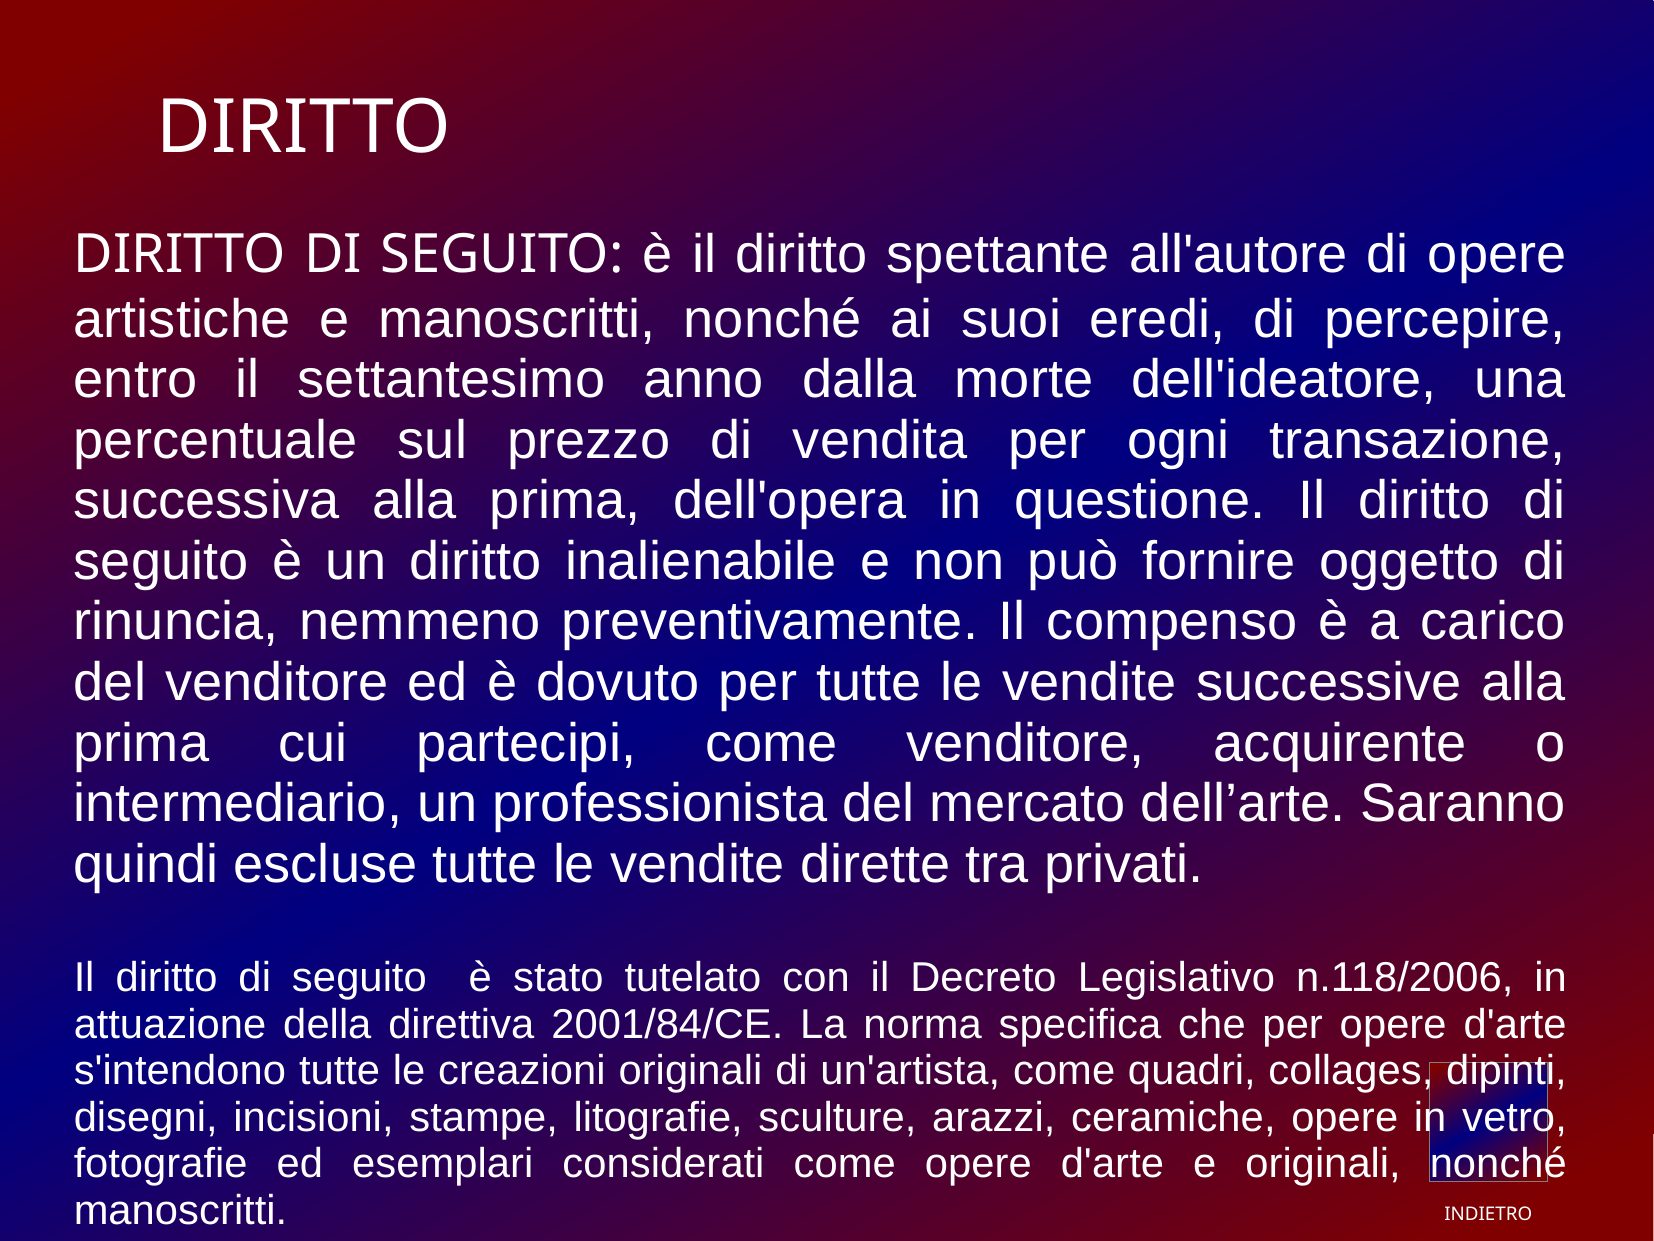

DIRITTO
DIRITTO DI SEGUITO: è il diritto spettante all'autore di opere artistiche e manoscritti, nonché ai suoi eredi, di percepire, entro il settantesimo anno dalla morte dell'ideatore, una percentuale sul prezzo di vendita per ogni transazione, successiva alla prima, dell'opera in questione. Il diritto di seguito è un diritto inalienabile e non può fornire oggetto di rinuncia, nemmeno preventivamente. Il compenso è a carico del venditore ed è dovuto per tutte le vendite successive alla prima cui partecipi, come venditore, acquirente o intermediario, un professionista del mercato dell’arte. Saranno quindi escluse tutte le vendite dirette tra privati.
Il diritto di seguito è stato tutelato con il Decreto Legislativo n.118/2006, in attuazione della direttiva 2001/84/CE. La norma specifica che per opere d'arte s'intendono tutte le creazioni originali di un'artista, come quadri, collages, dipinti, disegni, incisioni, stampe, litografie, sculture, arazzi, ceramiche, opere in vetro, fotografie ed esemplari considerati come opere d'arte e originali, nonché manoscritti.
INDIETRO